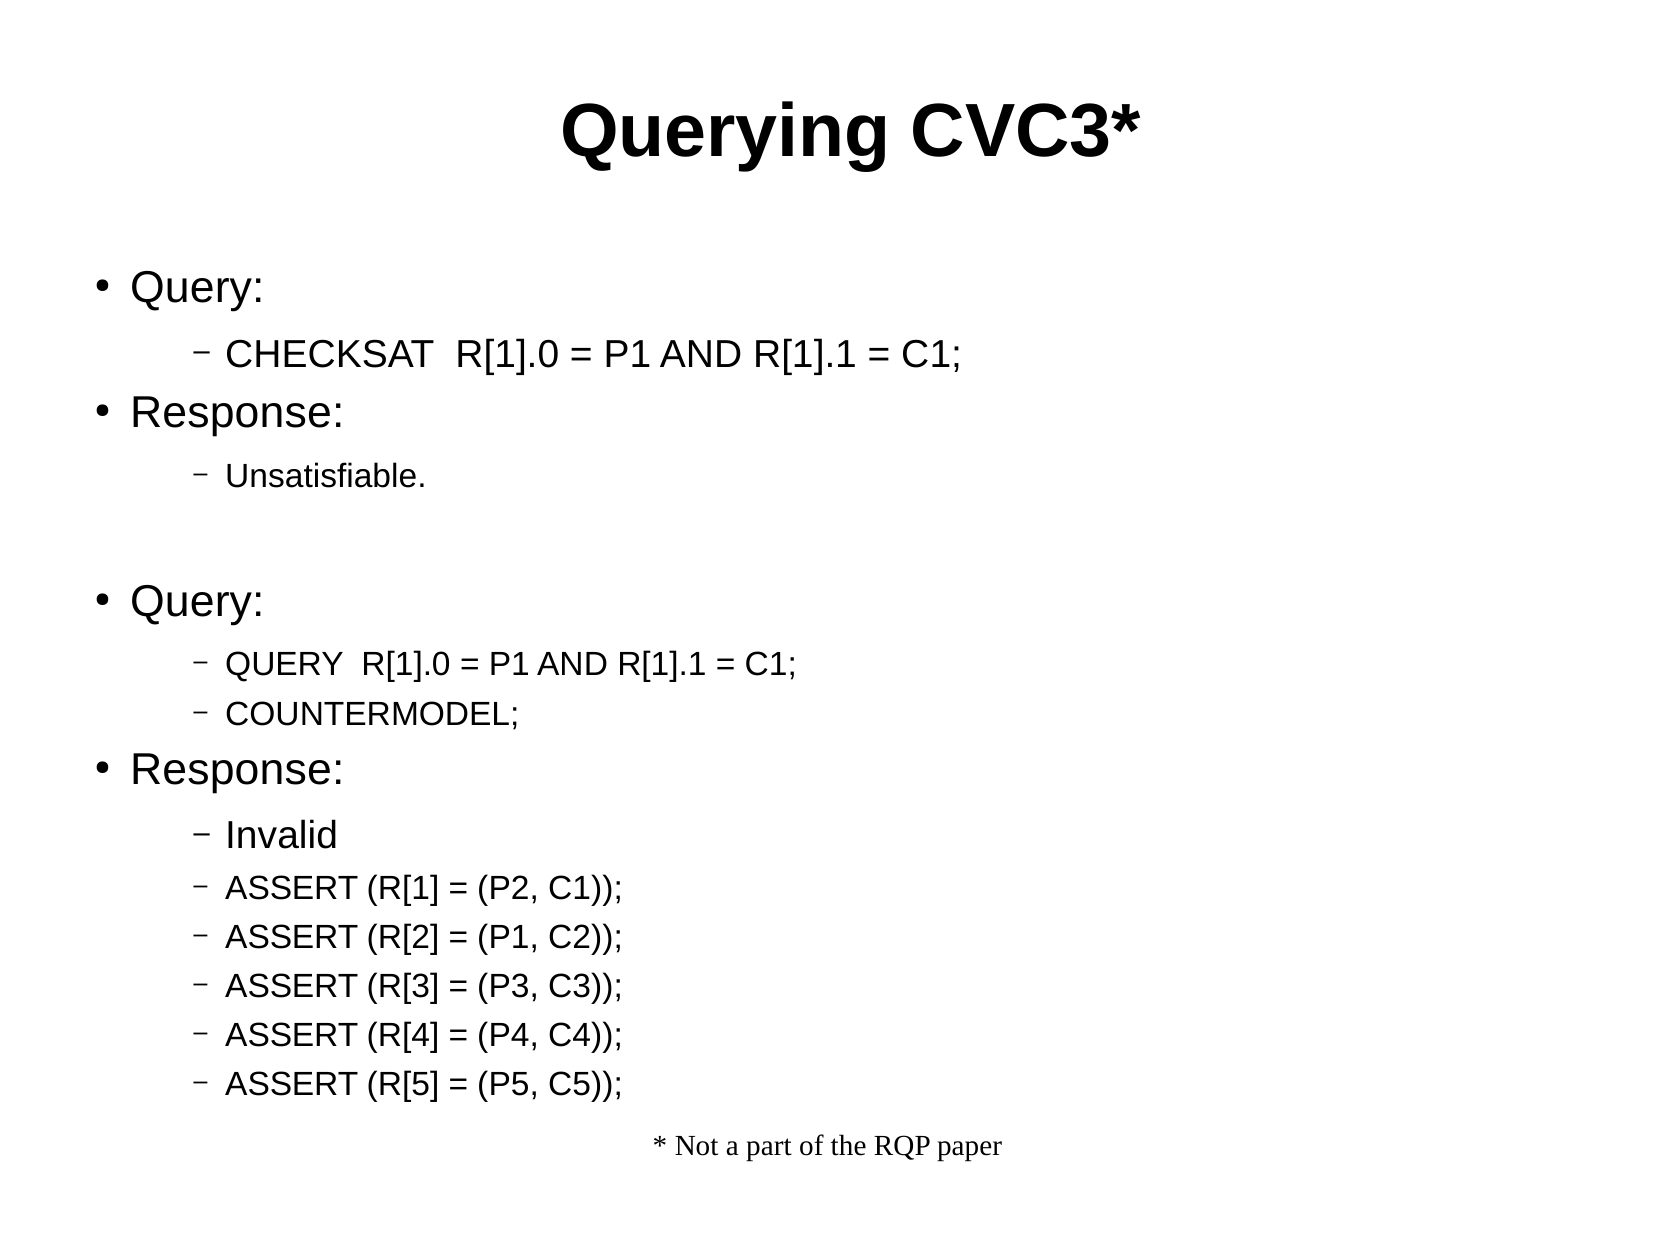

# Querying CVC3*
Query:
CHECKSAT R[1].0 = P1 AND R[1].1 = C1;
Response:
Unsatisfiable.
Query:
QUERY R[1].0 = P1 AND R[1].1 = C1;
COUNTERMODEL;
Response:
Invalid
ASSERT (R[1] = (P2, C1));
ASSERT (R[2] = (P1, C2));
ASSERT (R[3] = (P3, C3));
ASSERT (R[4] = (P4, C4));
ASSERT (R[5] = (P5, C5));
* Not a part of the RQP paper